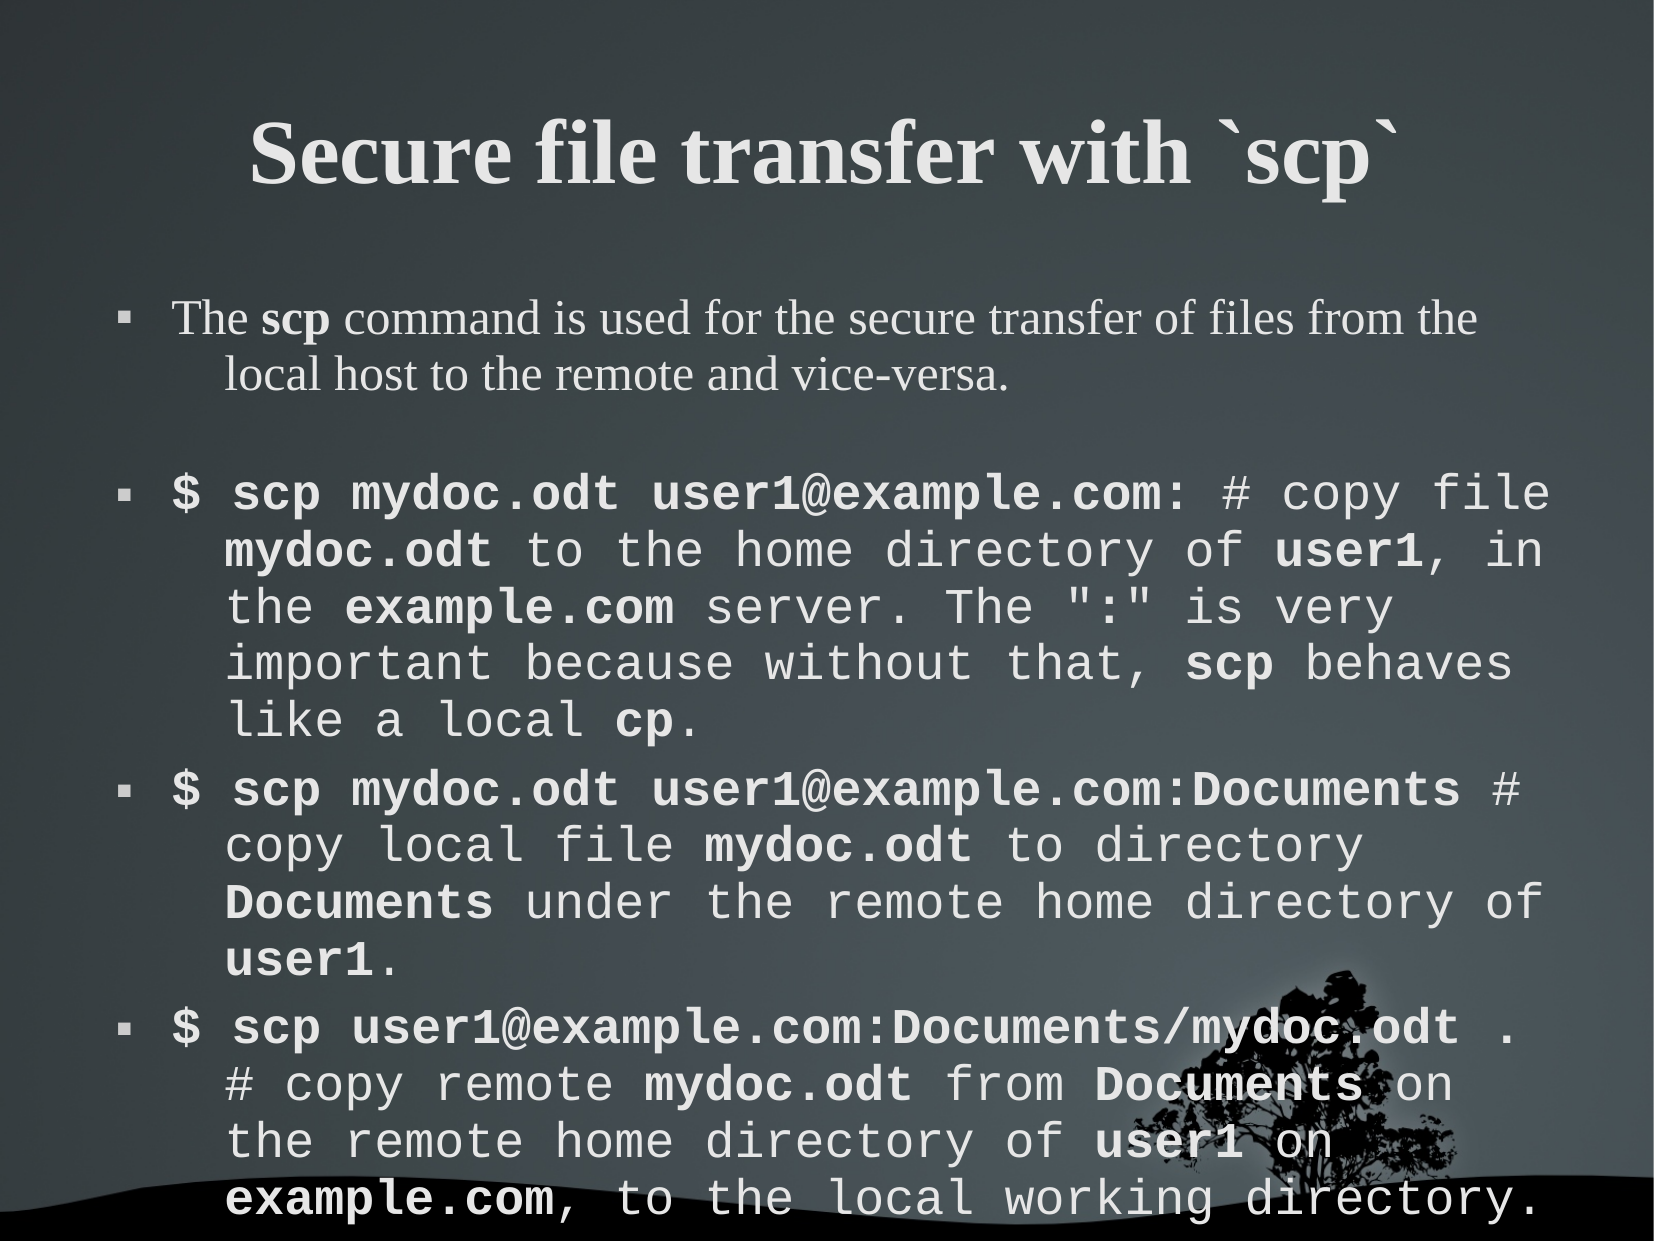

# Secure file transfer with `scp`
The scp command is used for the secure transfer of files from the local host to the remote and vice-versa.
$ scp mydoc.odt user1@example.com: # copy file mydoc.odt to the home directory of user1, in the example.com server. The ":" is very important because without that, scp behaves like a local cp.
$ scp mydoc.odt user1@example.com:Documents # copy local file mydoc.odt to directory Documents under the remote home directory of user1.
$ scp user1@example.com:Documents/mydoc.odt . # copy remote mydoc.odt from Documents on the remote home directory of user1 on example.com, to the local working directory.